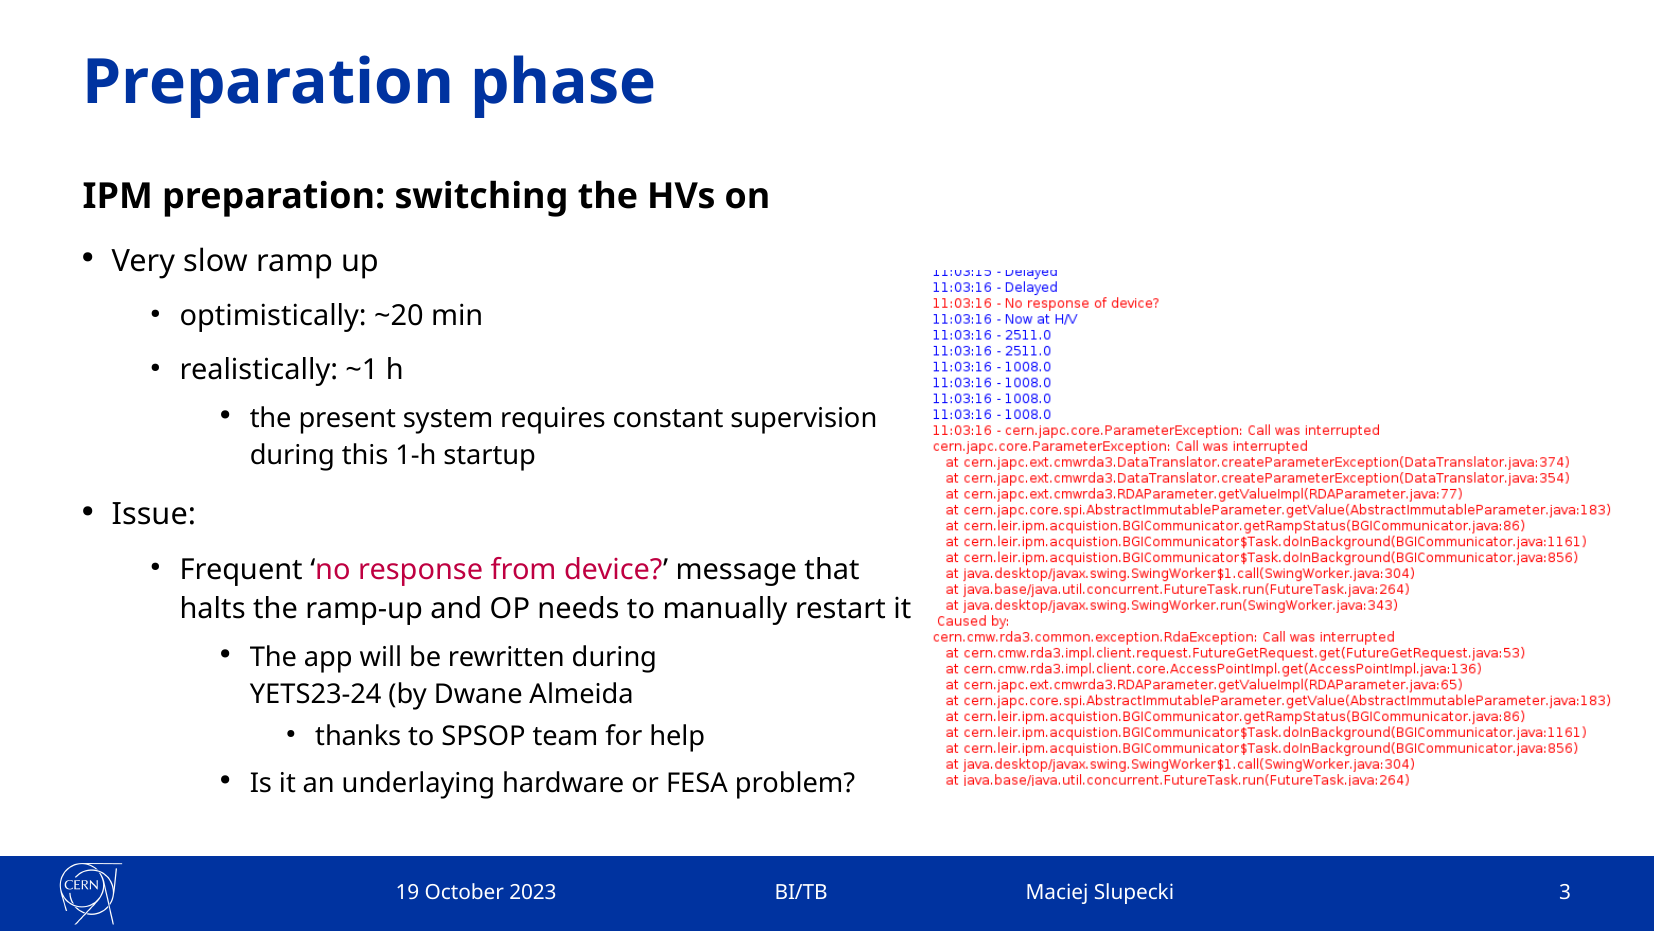

# Preparation phase
IPM preparation: switching the HVs on
Very slow ramp up
optimistically: ~20 min
realistically: ~1 h
the present system requires constant supervision during this 1-h startup
Issue:
Frequent ‘no response from device?’ message that halts the ramp-up and OP needs to manually restart it
The app will be rewritten during
YETS23-24 (by Dwane Almeida
thanks to SPSOP team for help
Is it an underlaying hardware or FESA problem?
Presenter | Presentation Title
3